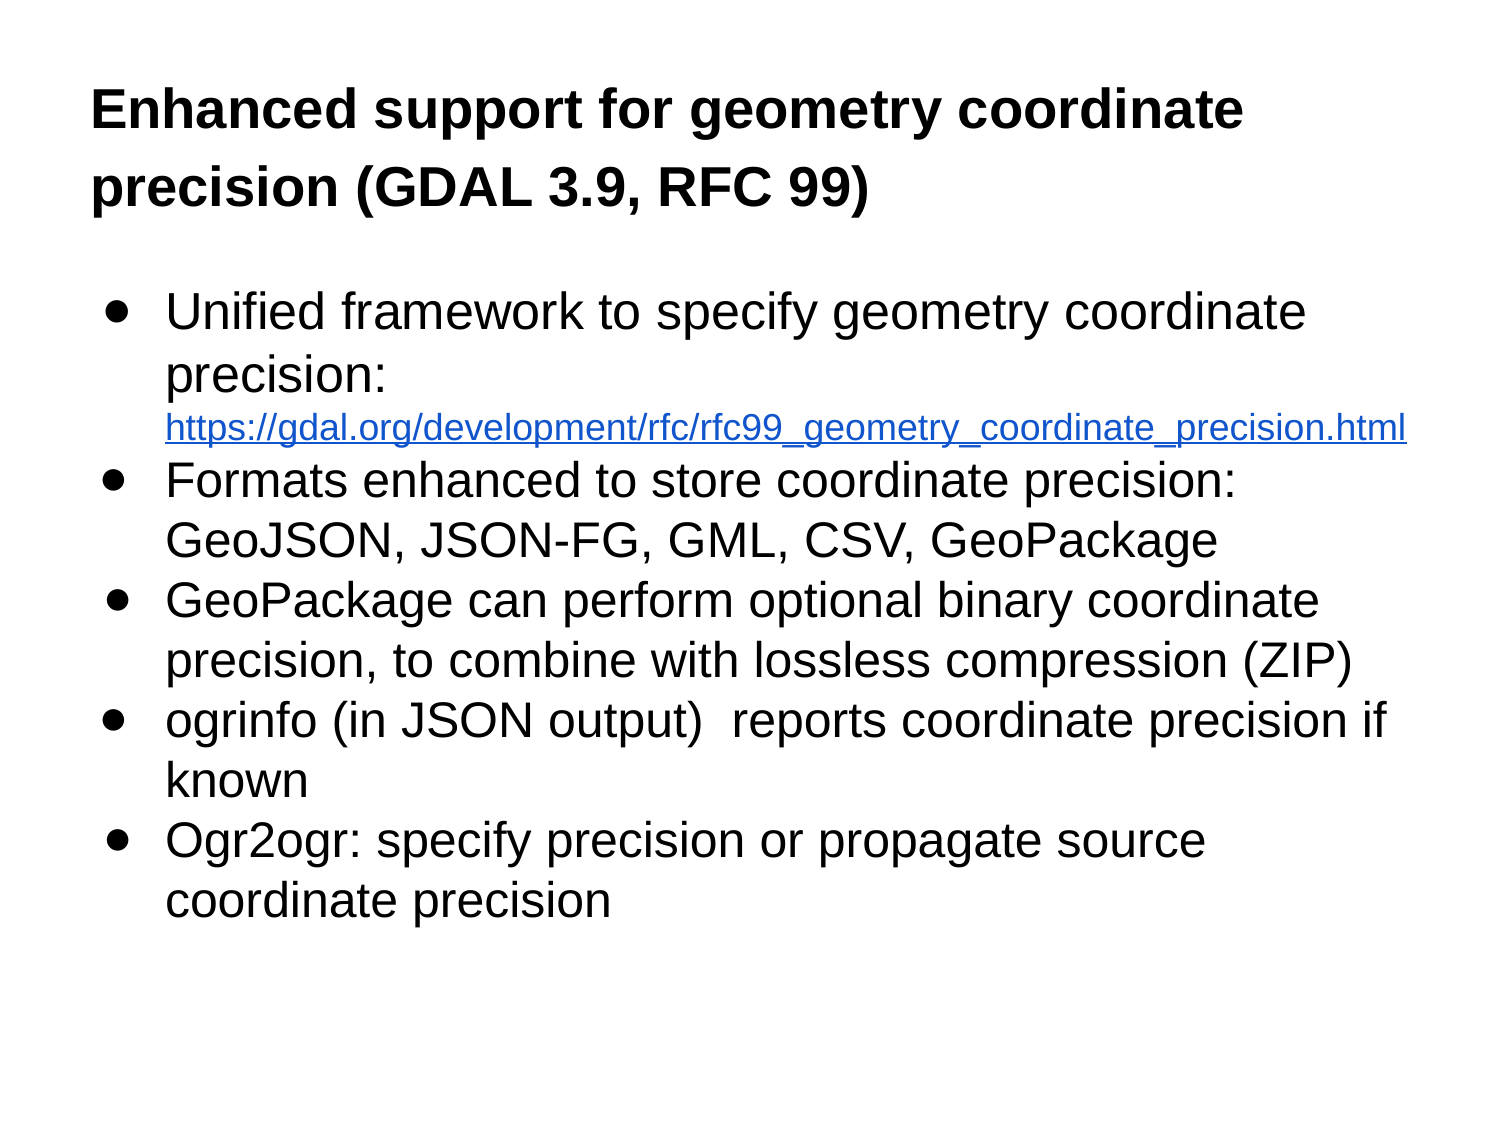

# Enhanced support for geometry coordinate precision (GDAL 3.9, RFC 99)
Unified framework to specify geometry coordinate precision: https://gdal.org/development/rfc/rfc99_geometry_coordinate_precision.html
Formats enhanced to store coordinate precision: GeoJSON, JSON-FG, GML, CSV, GeoPackage
GeoPackage can perform optional binary coordinate precision, to combine with lossless compression (ZIP)
ogrinfo (in JSON output) reports coordinate precision if known
Ogr2ogr: specify precision or propagate source coordinate precision